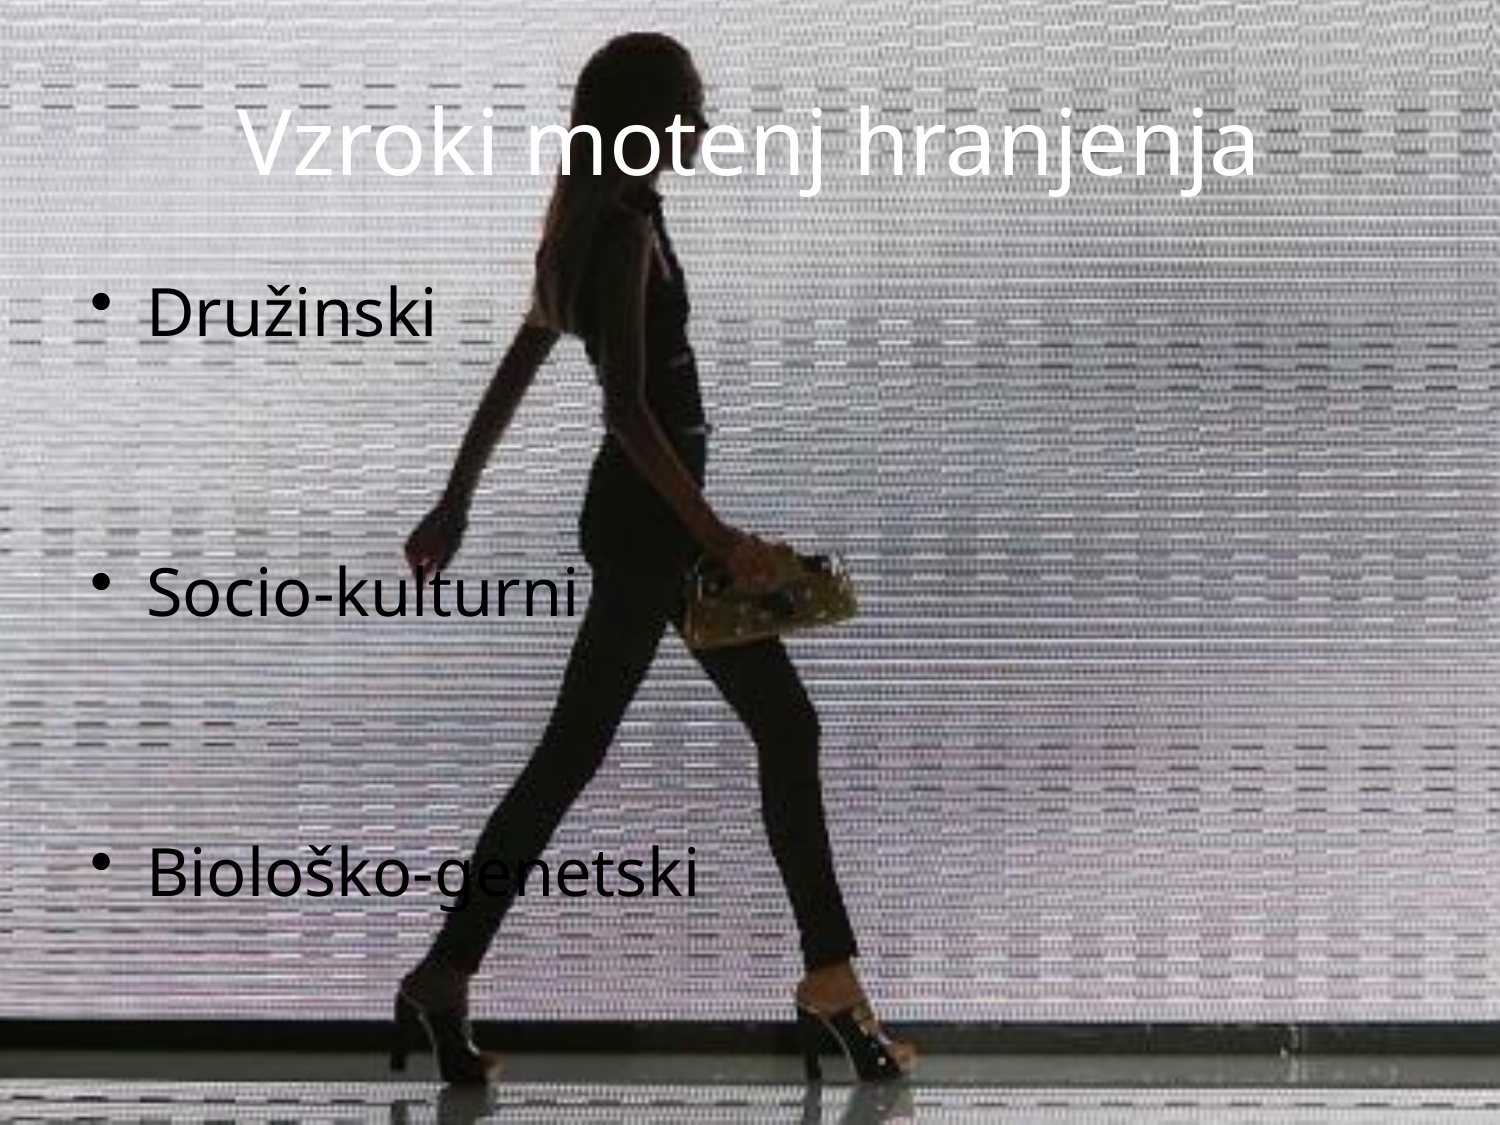

# Vzroki motenj hranjenja
Družinski
Socio-kulturni
Biološko-genetski